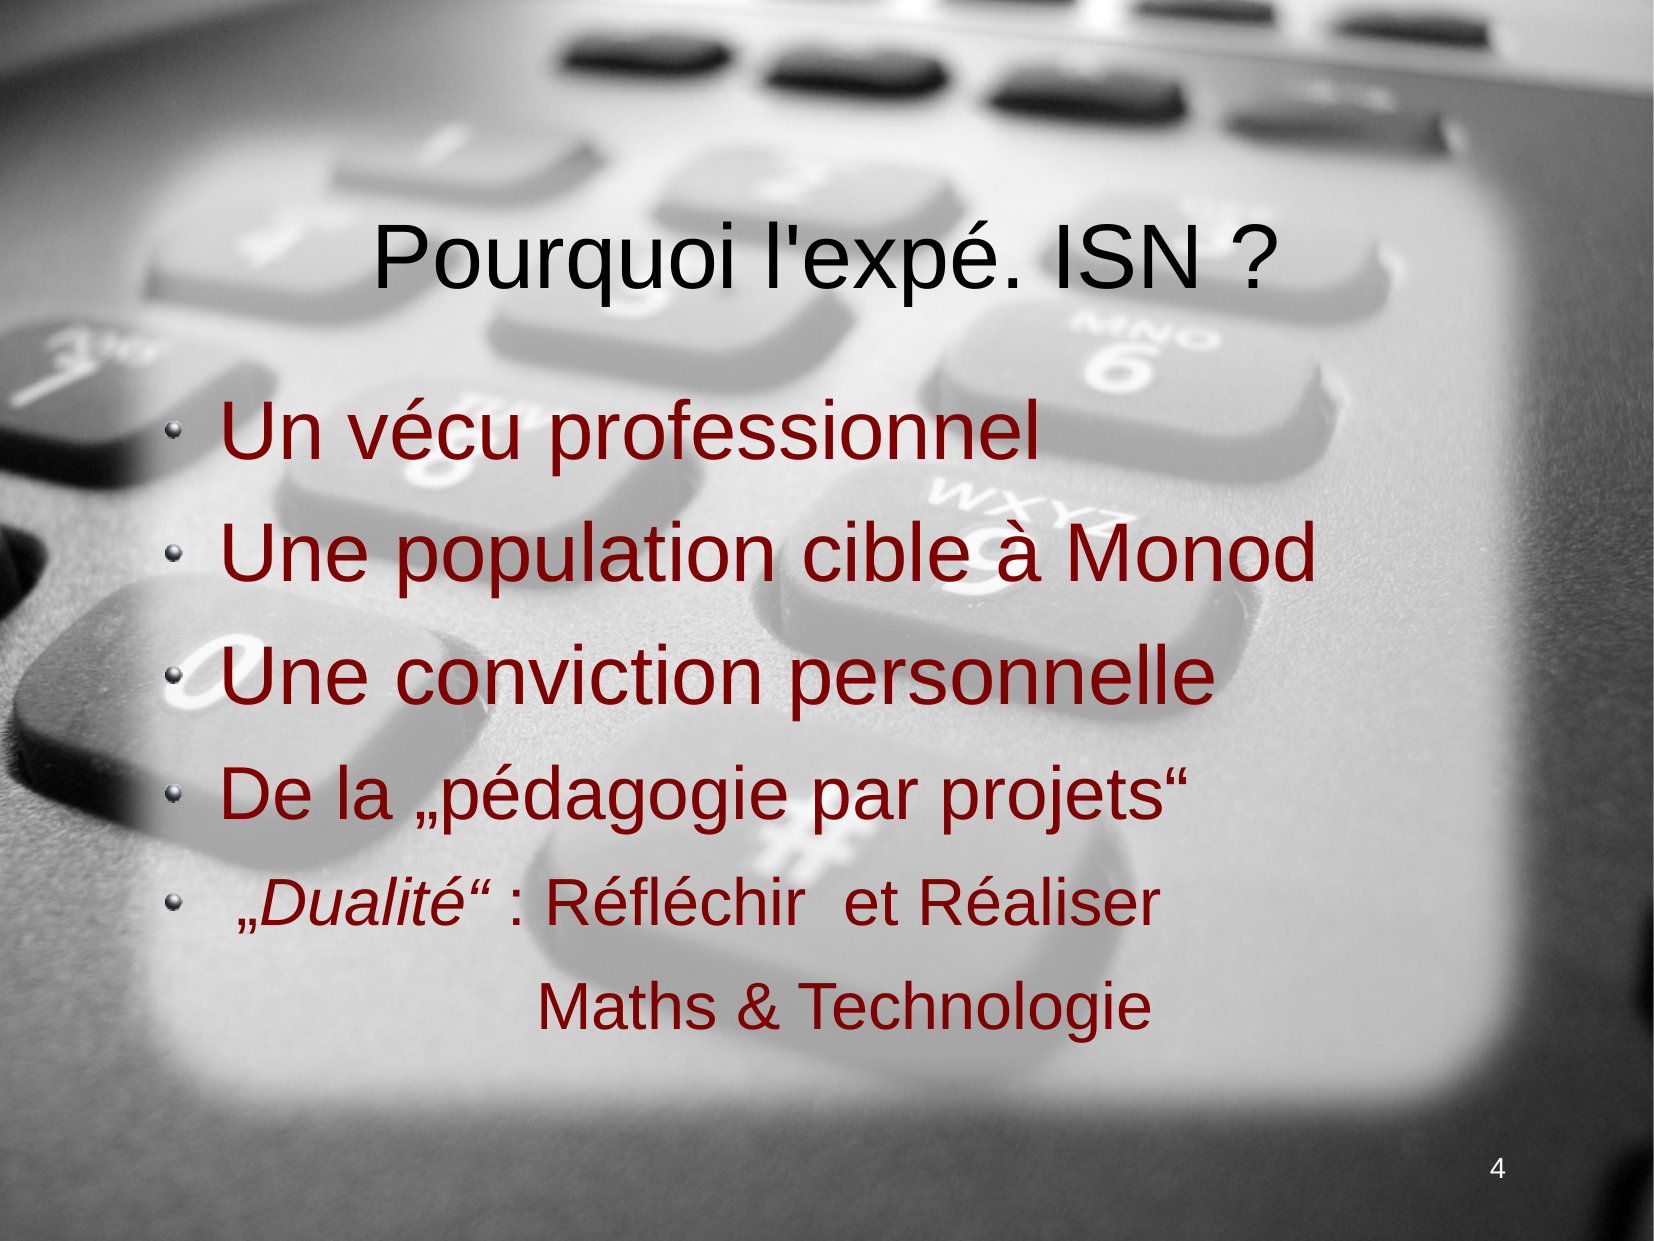

# Pourquoi l'expé. ISN ?
Un vécu professionnel
Une population cible à Monod
Une conviction personnelle
De la „pédagogie par projets“
 „Dualité“ : Réfléchir et Réaliser
 Maths & Technologie
4